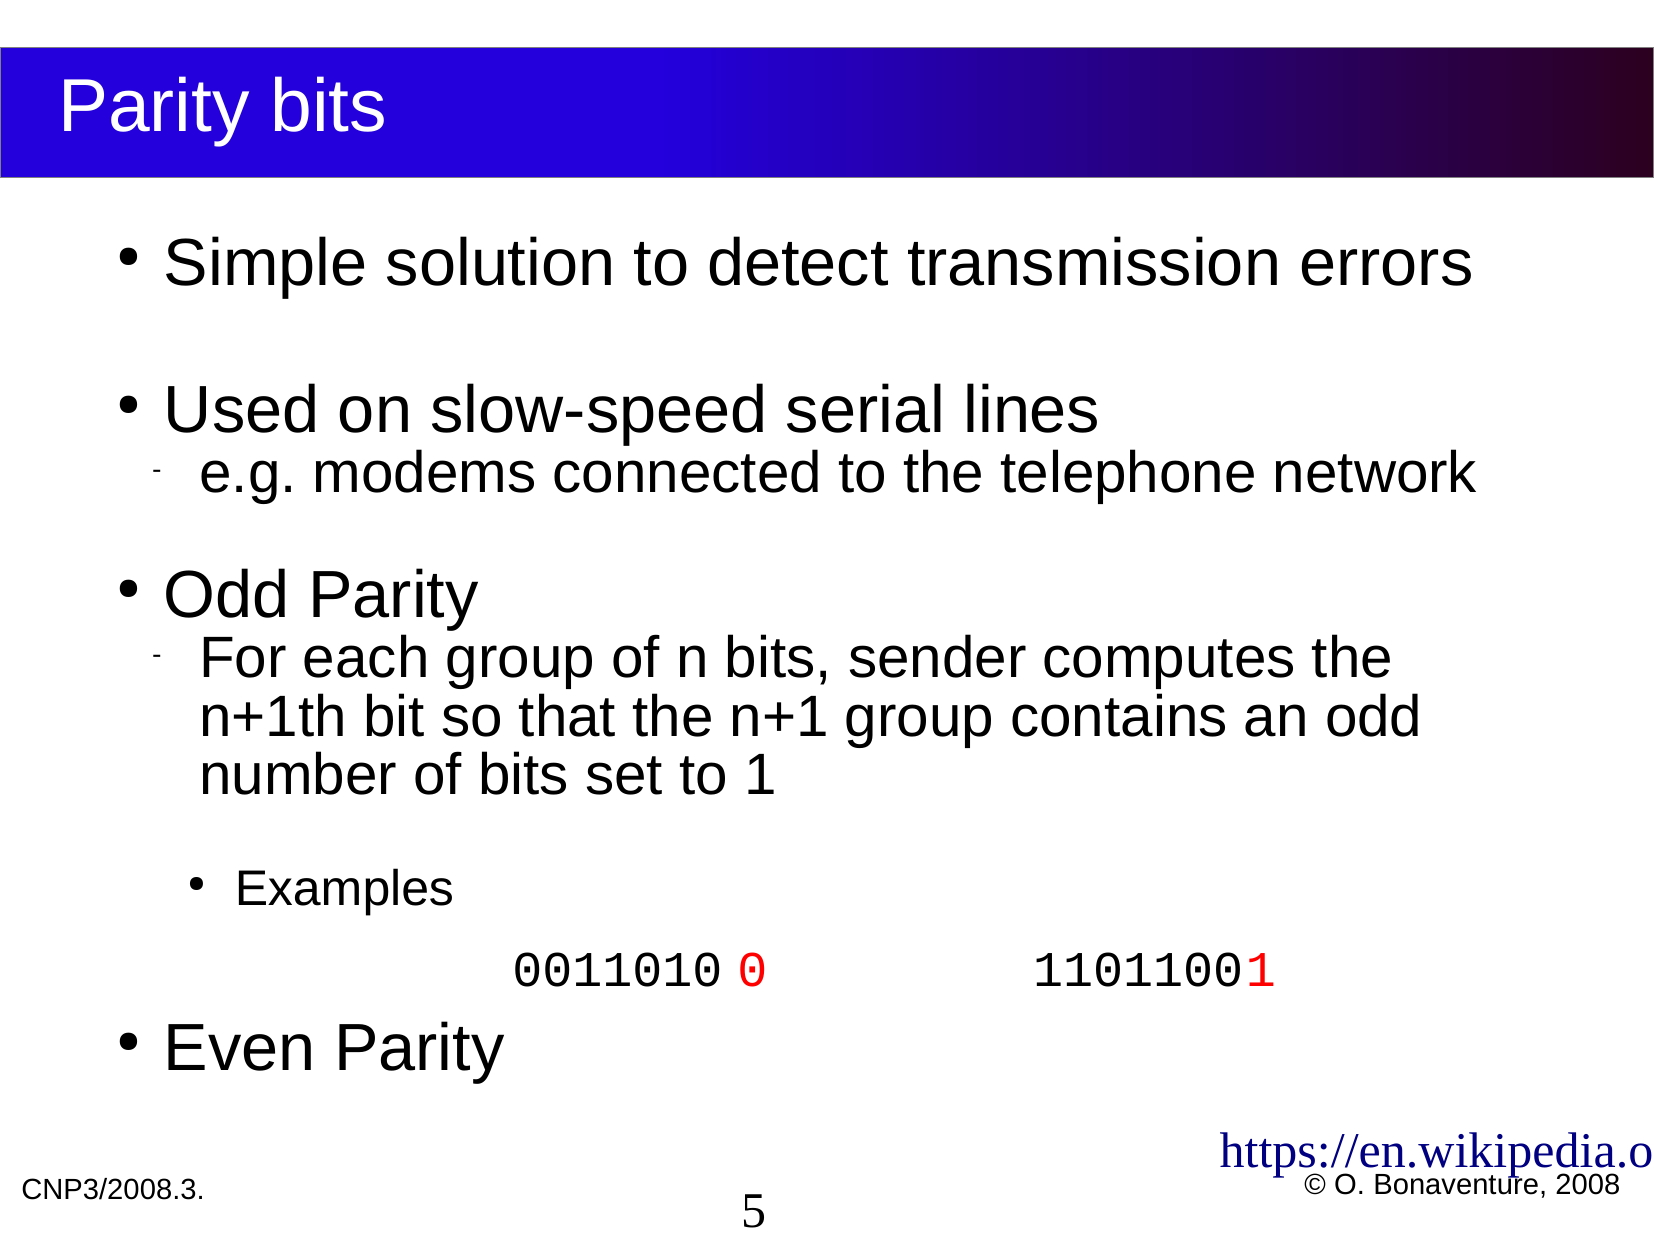

# Parity bits
Simple solution to detect transmission errors
Used on slow-speed serial lines
e.g. modems connected to the telephone network
Odd Parity
For each group of n bits, sender computes the
n+1th bit so that the n+1 group contains an odd number of bits set to 1
Examples
Even Parity
0011010
0
1101100
1
https://en.wikipedia.org/wiki/Parity_bit
© O. Bonaventure, 2008
CNP3/2008.3.